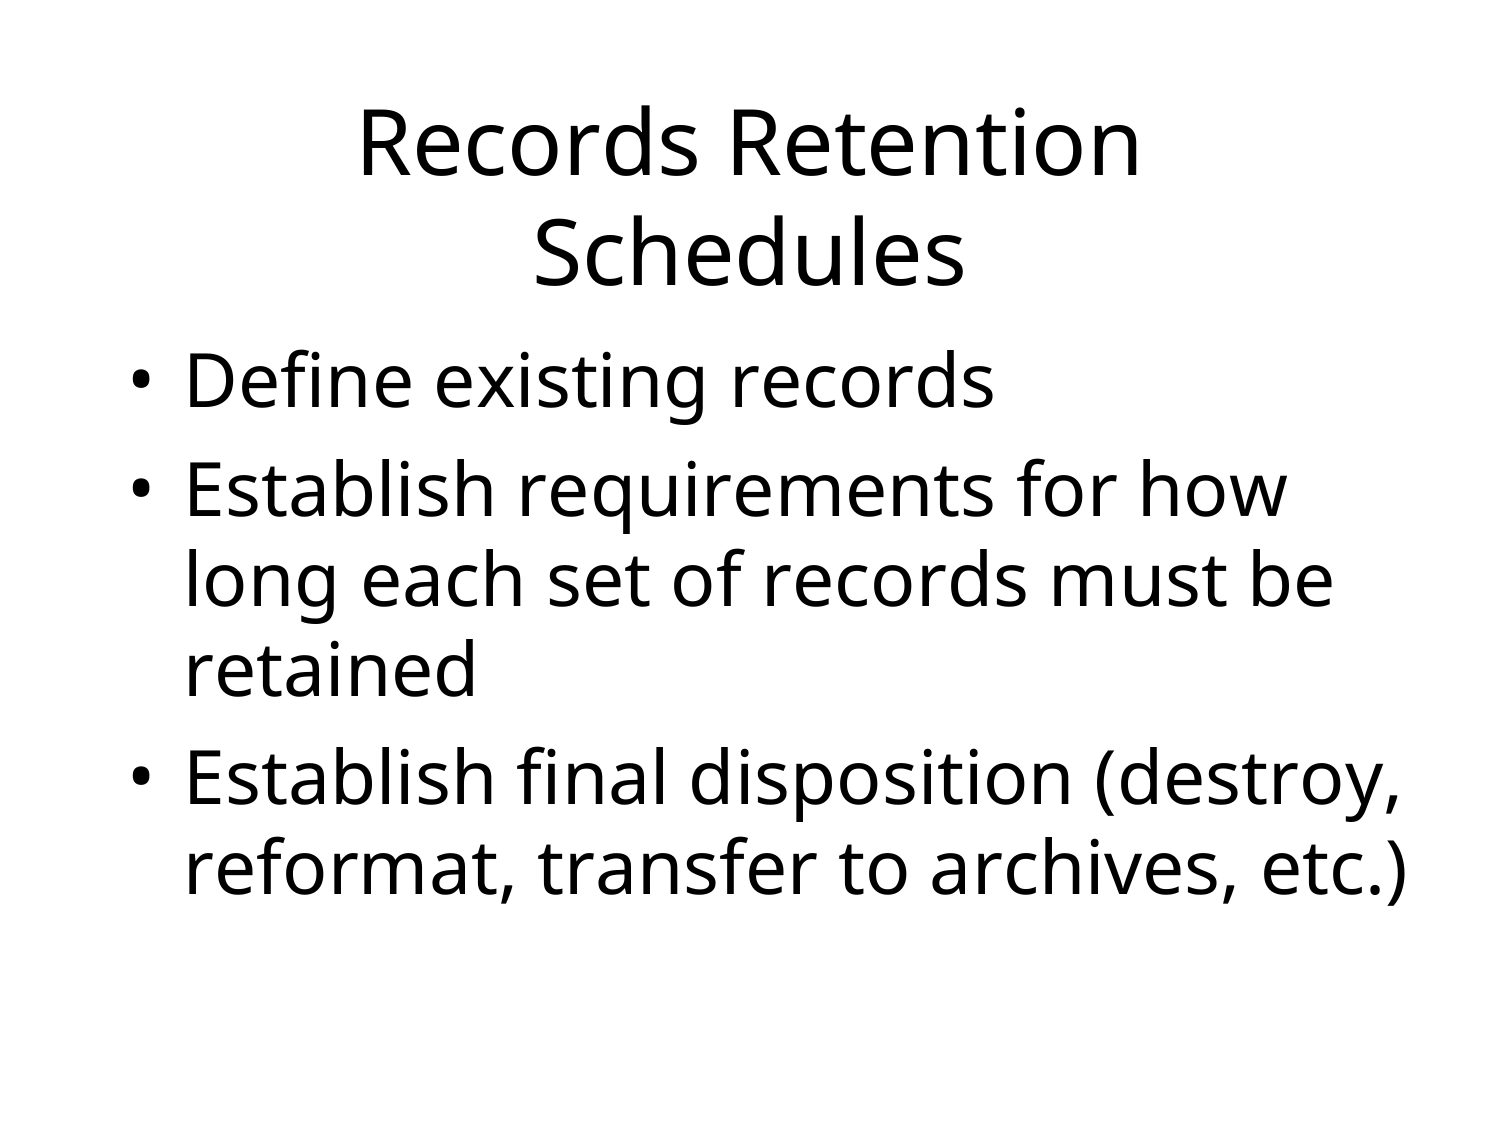

# Records Retention Schedules
Define existing records
Establish requirements for how long each set of records must be retained
Establish final disposition (destroy, reformat, transfer to archives, etc.)